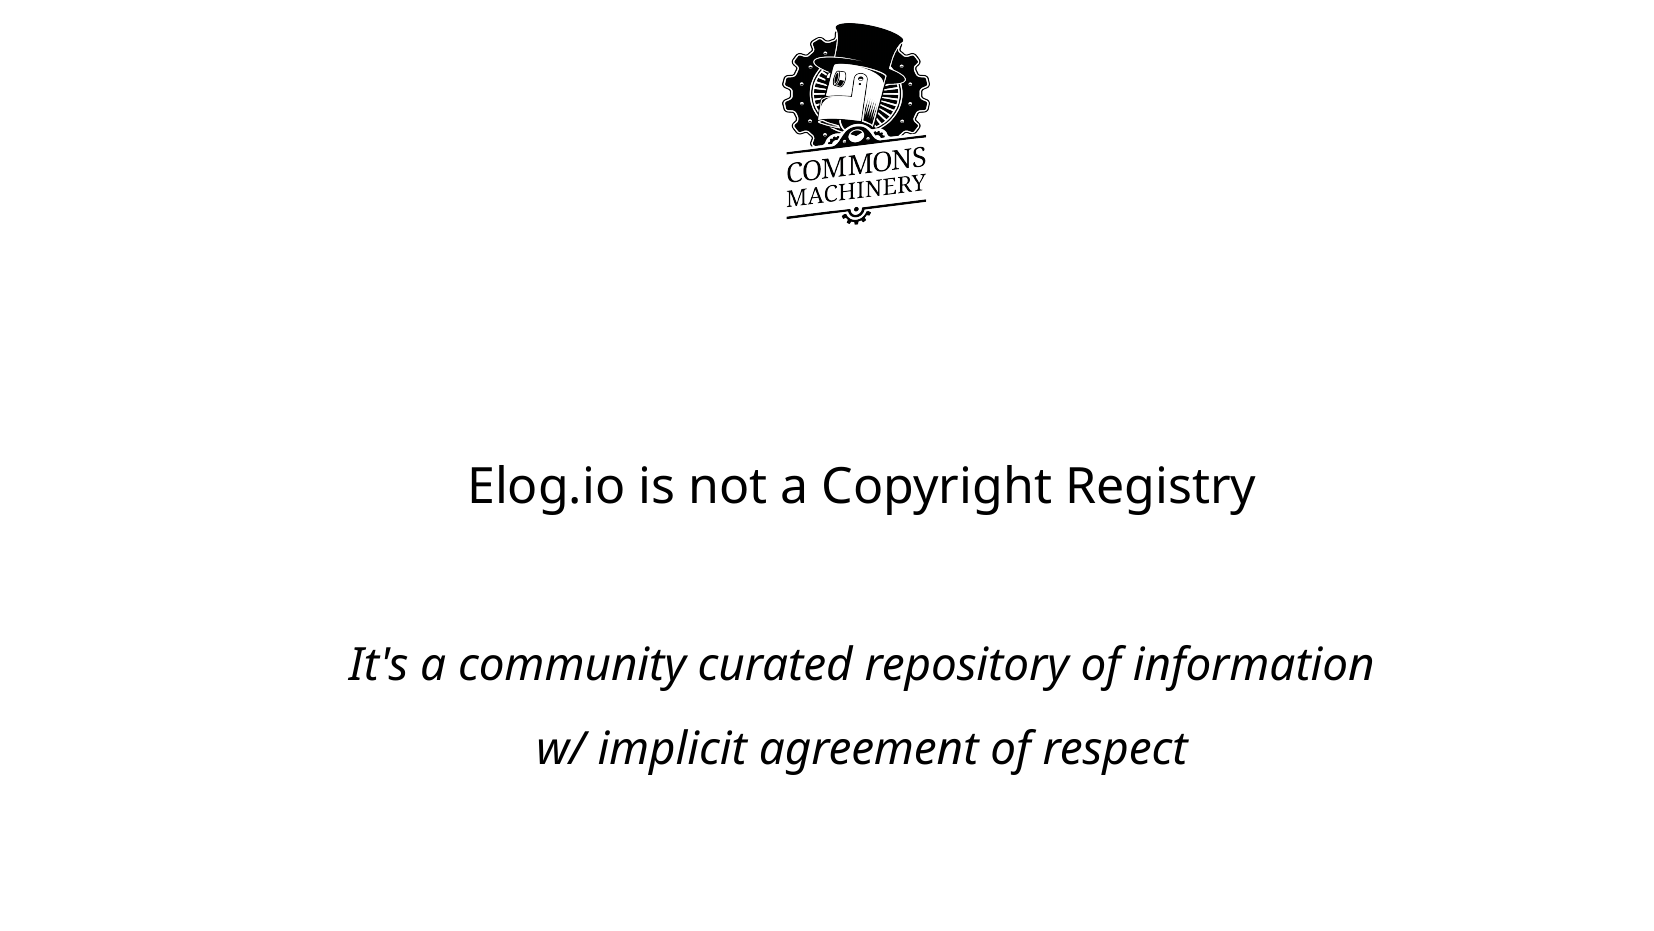

#
Elog.io is not a Copyright Registry
It's a community curated repository of information
w/ implicit agreement of respect